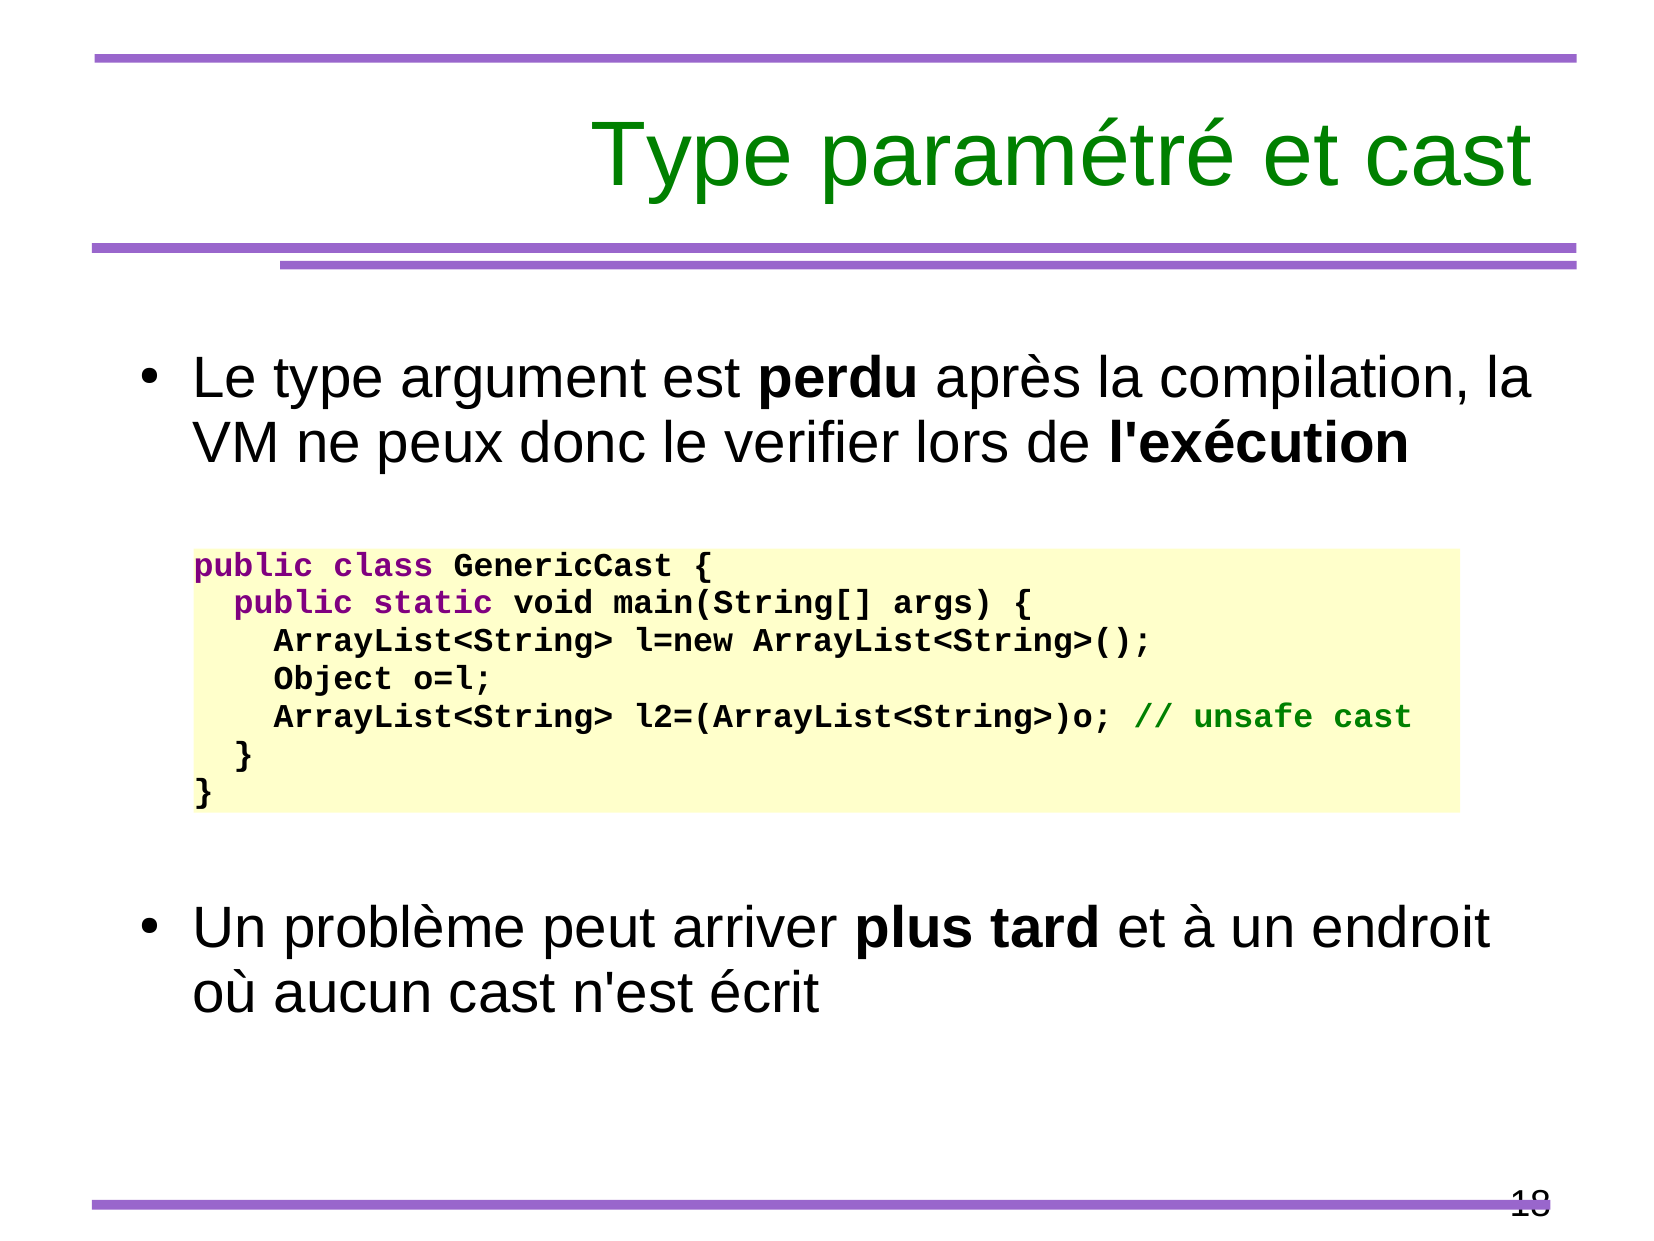

# Type paramétré et cast
Le type argument est perdu après la compilation, la VM ne peux donc le verifier lors de l'exécution
Un problème peut arriver plus tard et à un endroit où aucun cast n'est écrit
public class GenericCast {
 public static void main(String[] args) {
 ArrayList<String> l=new ArrayList<String>();
 Object o=l;
 ArrayList<String> l2=(ArrayList<String>)o; // unsafe cast
 }
}